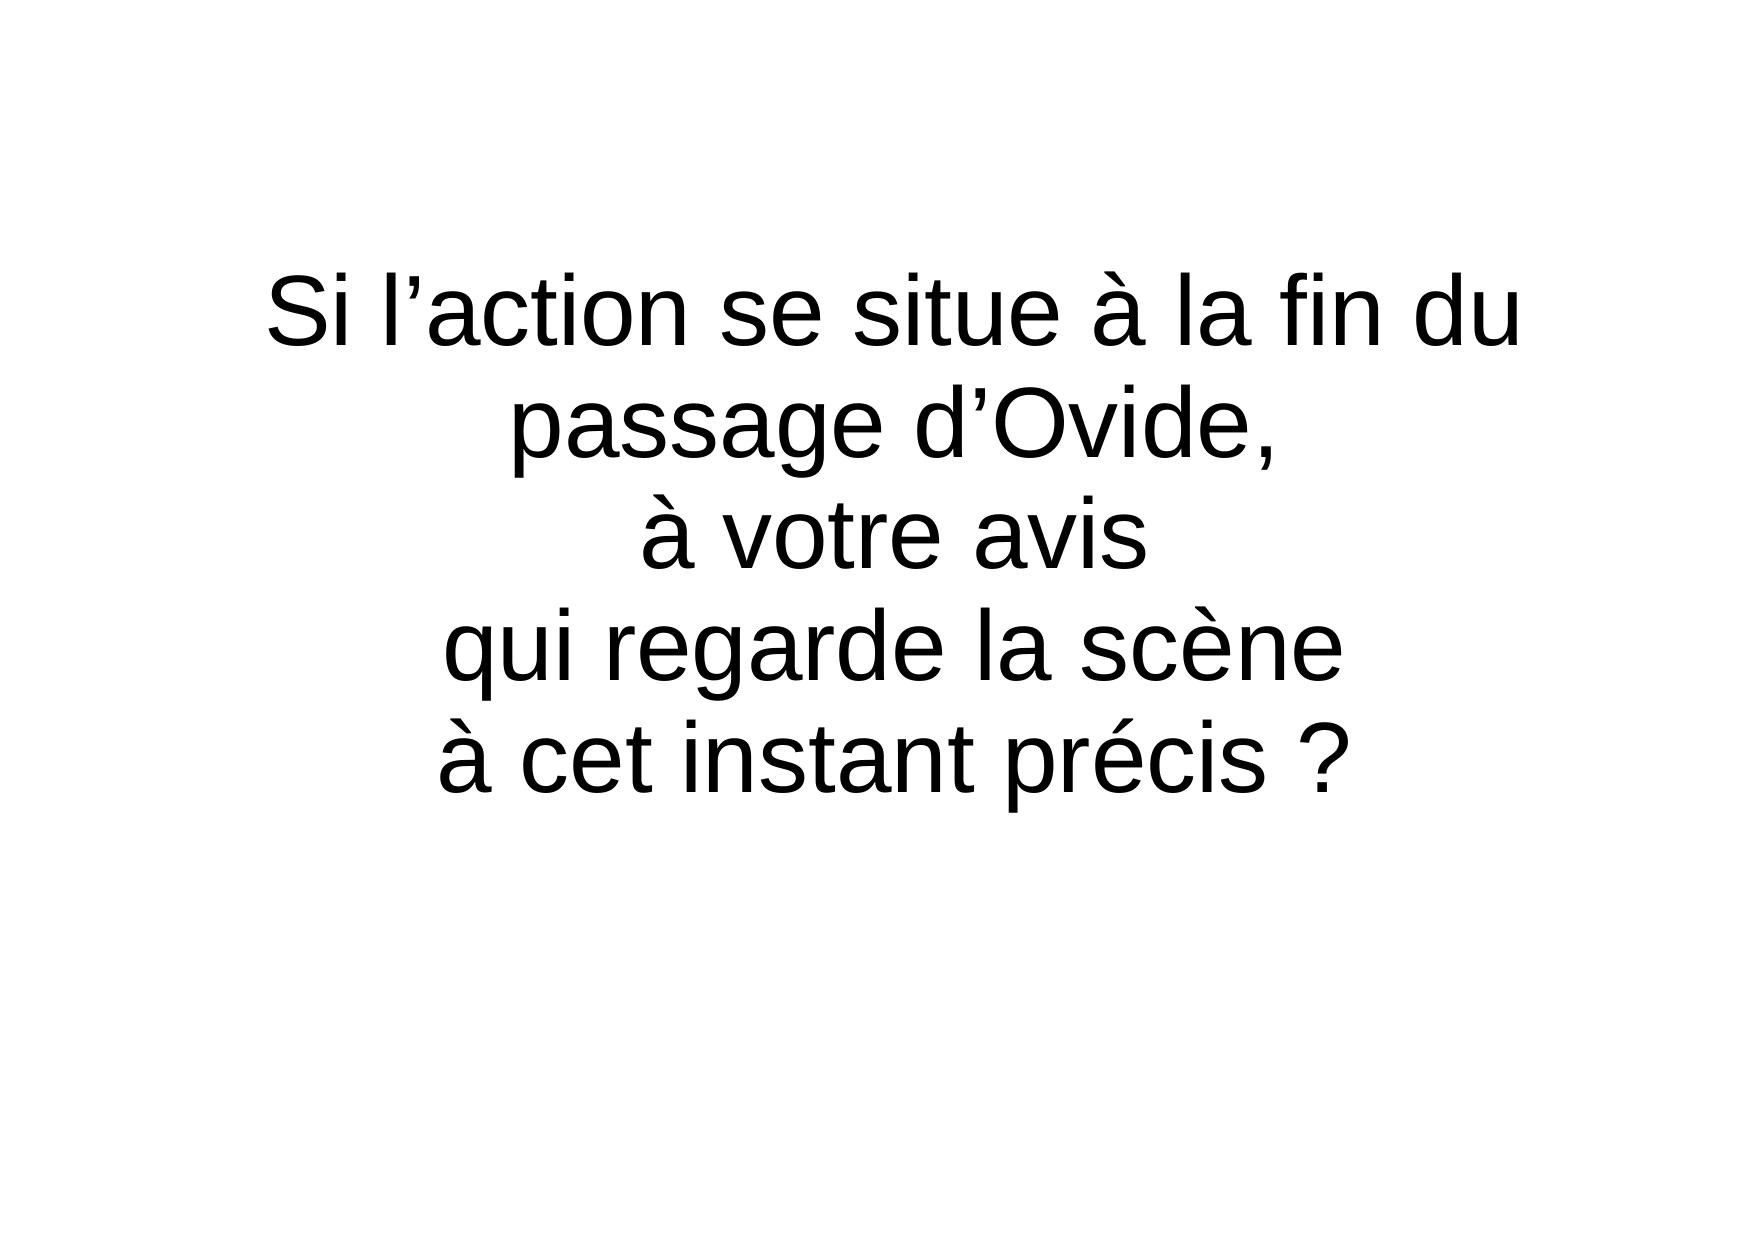

Si l’action se situe à la fin du passage d’Ovide,
à votre avis
qui regarde la scène
à cet instant précis ?